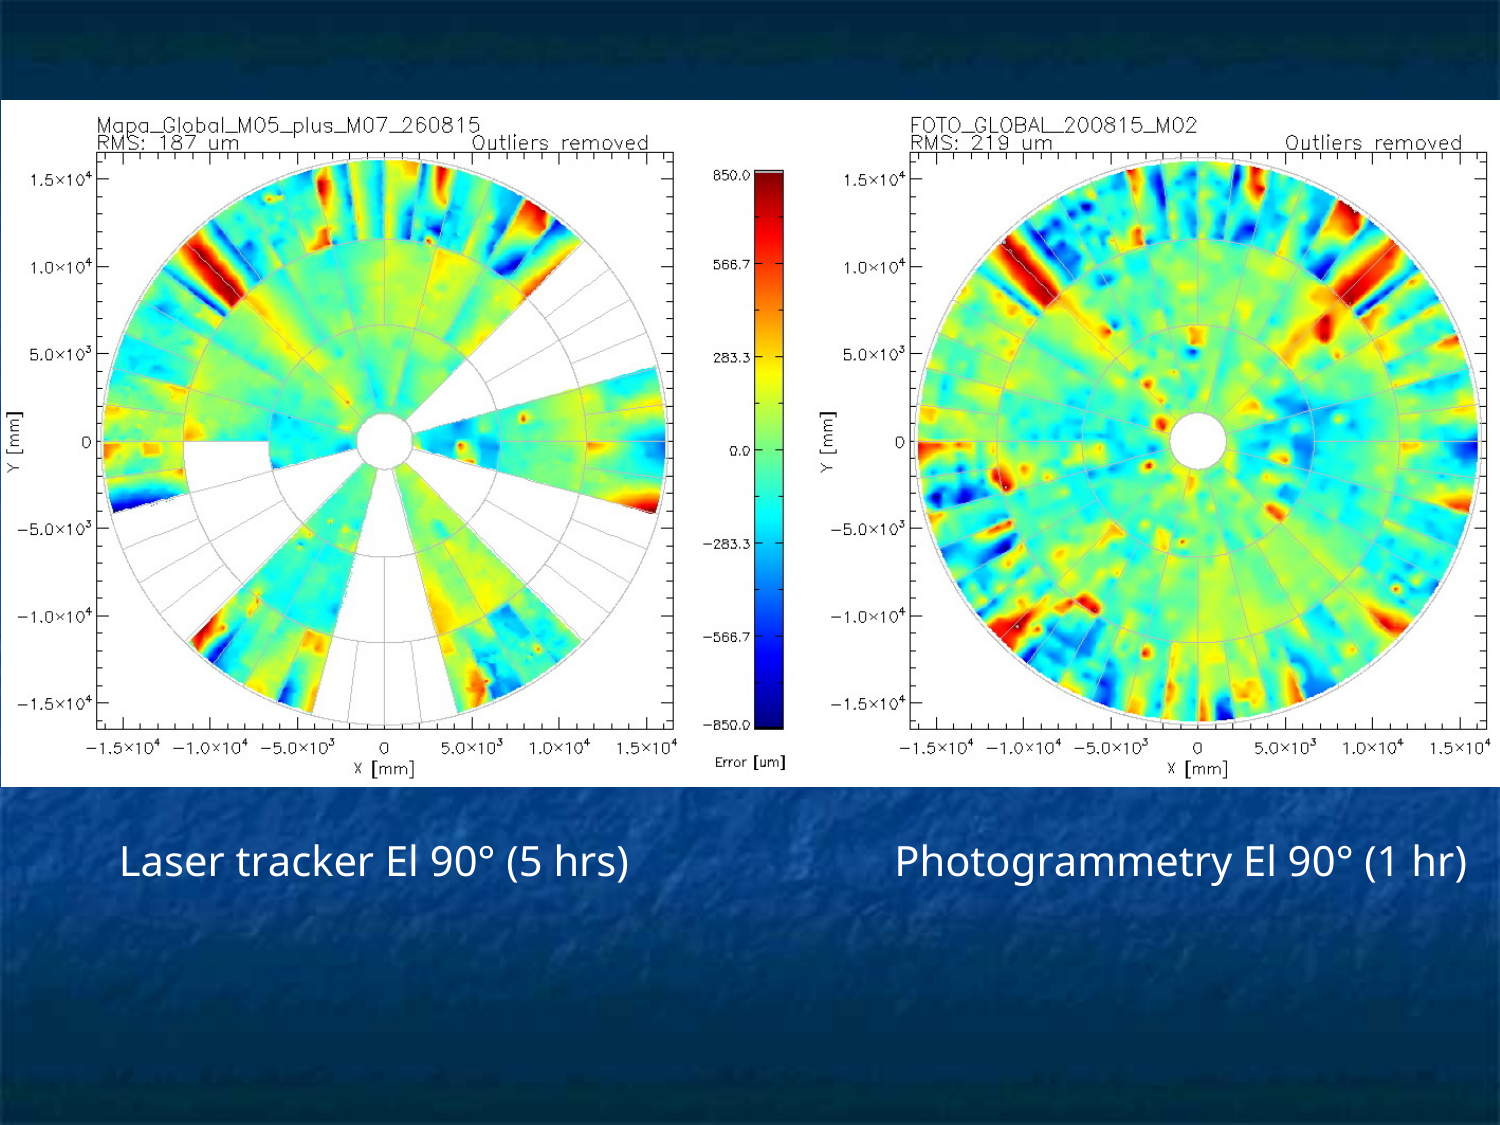

Laser tracker El 90° (5 hrs)
Photogrammetry El 90° (1 hr)